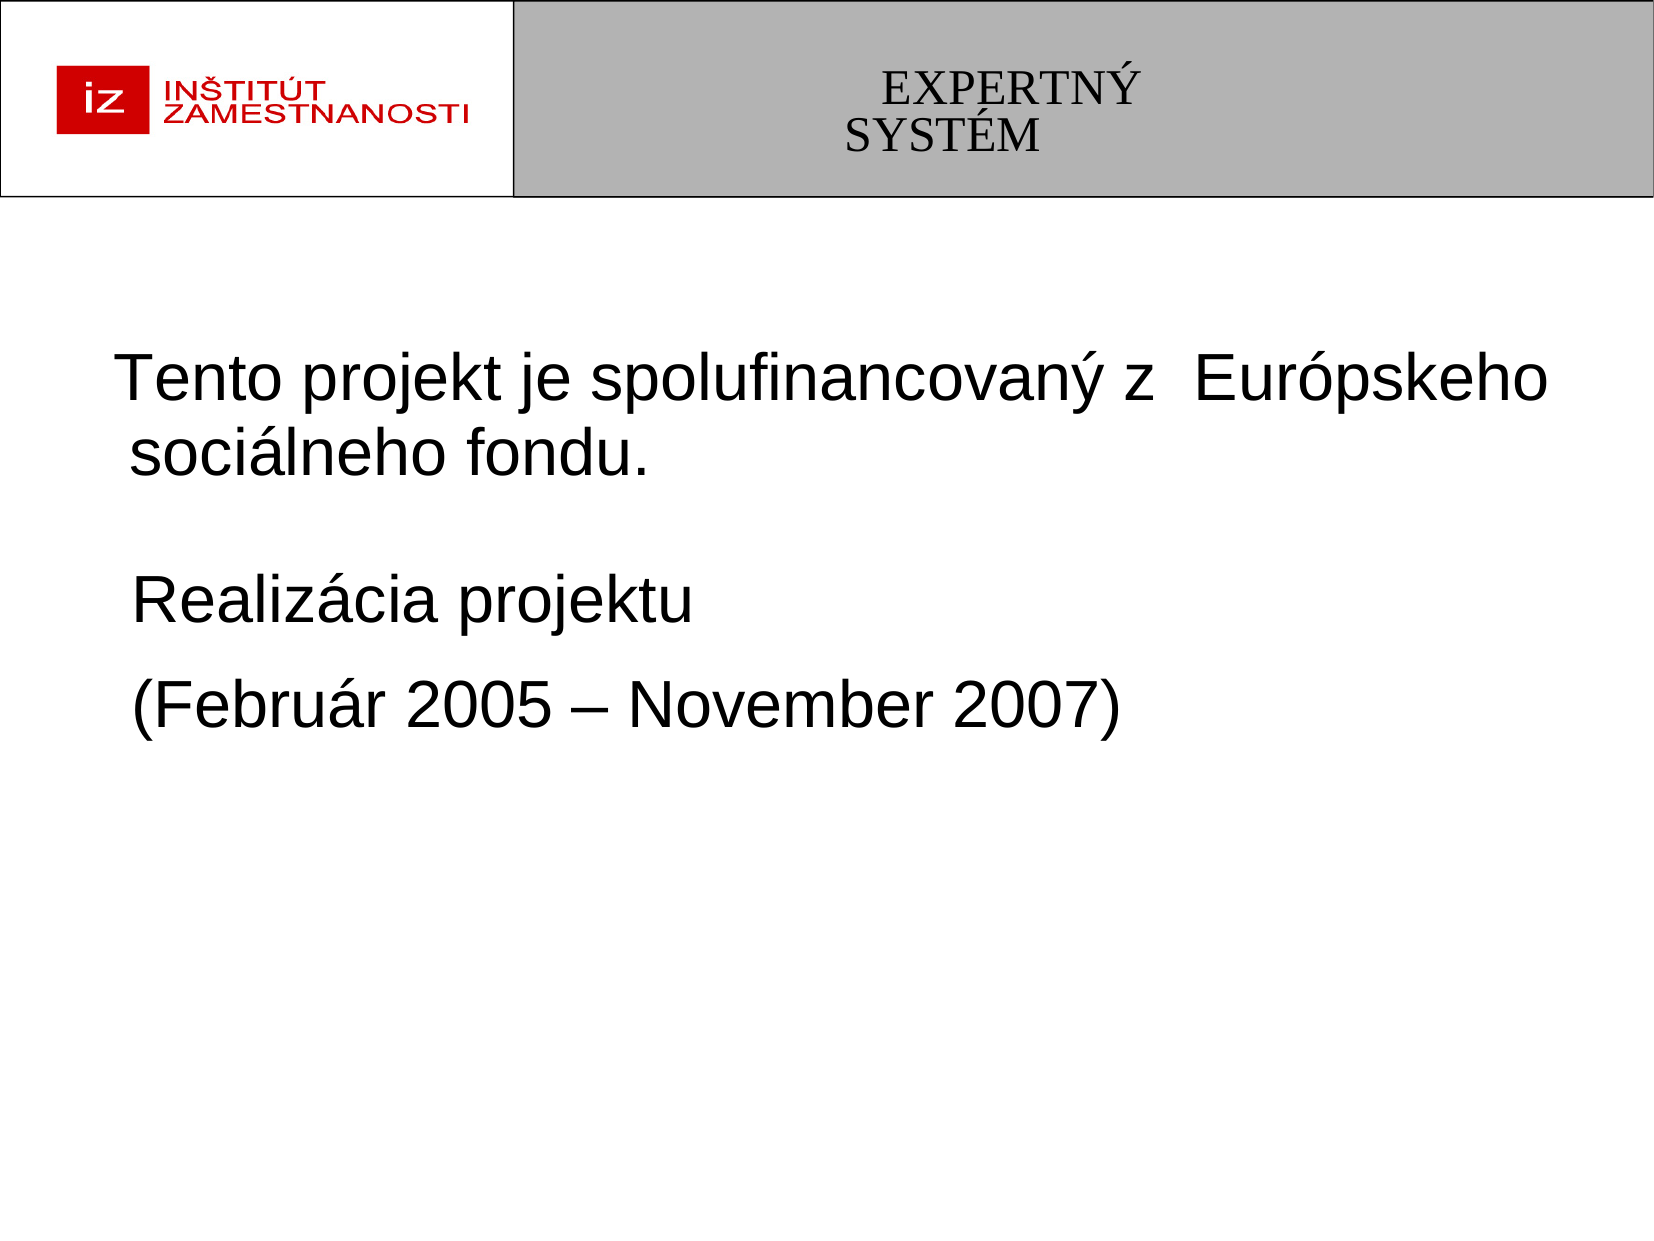

EXPERTNÝ SYSTÉM
# Tento projekt je spolufinancovaný z Európskeho sociálneho fondu.
 Realizácia projektu
 (Február 2005 – November 2007)